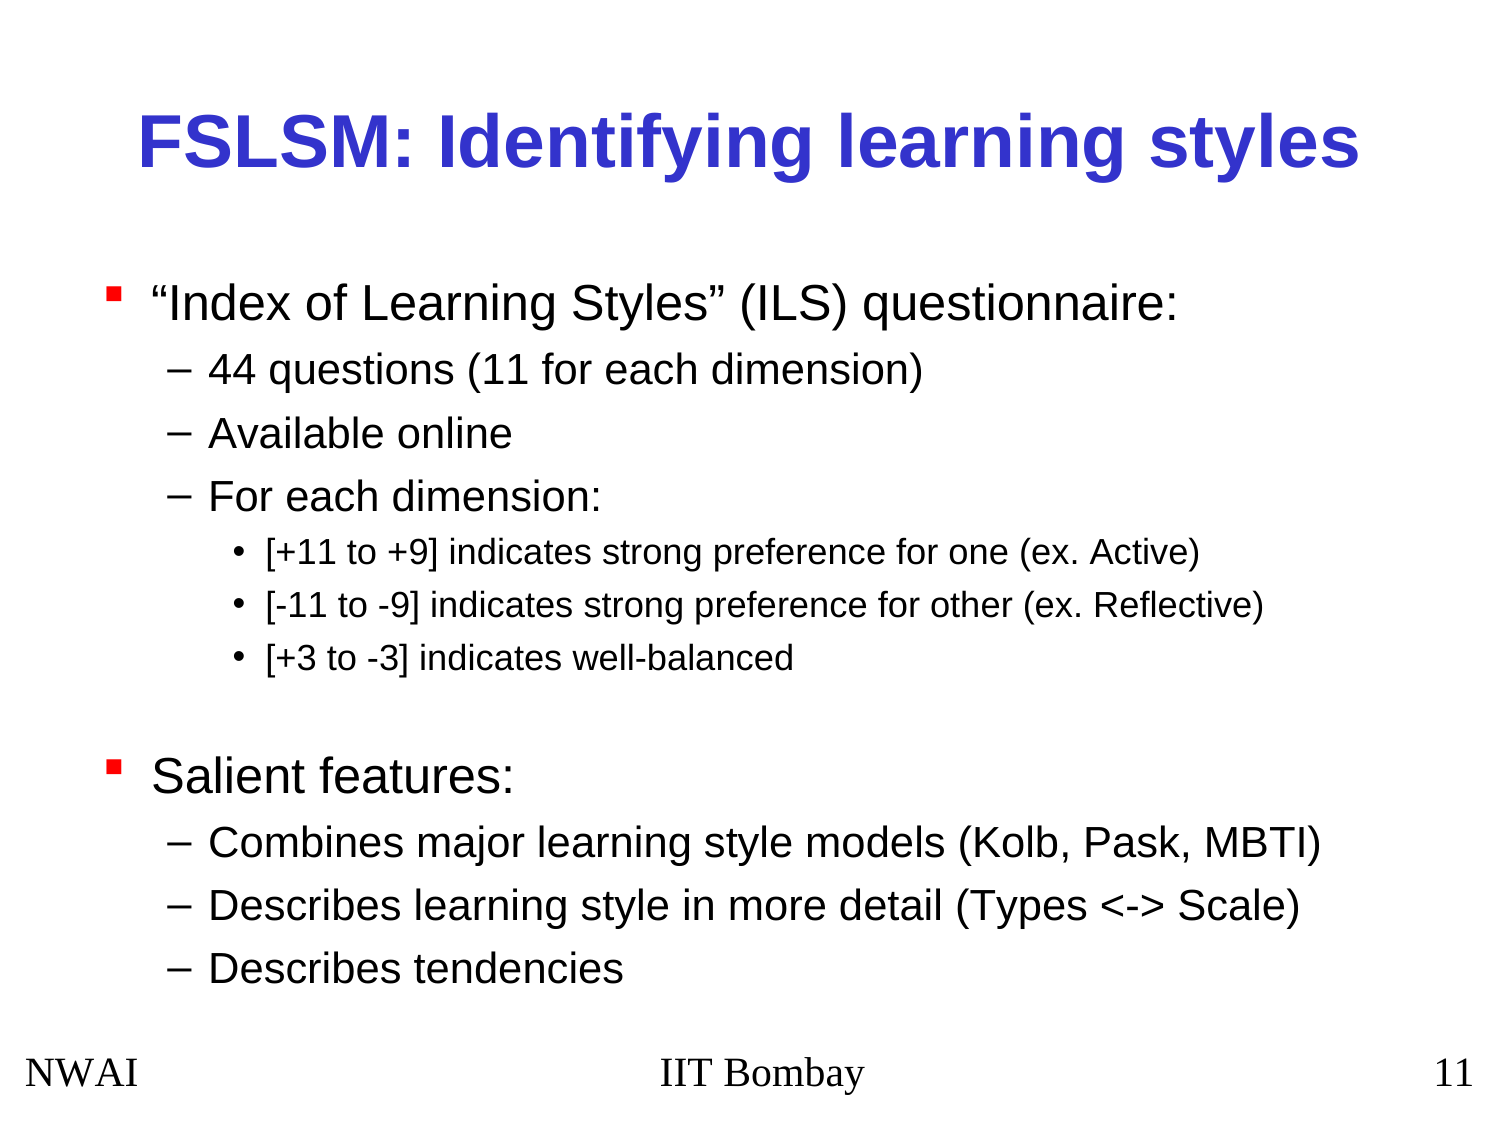

# FSLSM: Identifying learning styles
“Index of Learning Styles” (ILS) questionnaire:
44 questions (11 for each dimension)
Available online
For each dimension:
[+11 to +9] indicates strong preference for one (ex. Active)
[-11 to -9] indicates strong preference for other (ex. Reflective)
[+3 to -3] indicates well-balanced
Salient features:
Combines major learning style models (Kolb, Pask, MBTI)
Describes learning style in more detail (Types <-> Scale)
Describes tendencies
NWAI
IIT Bombay
11